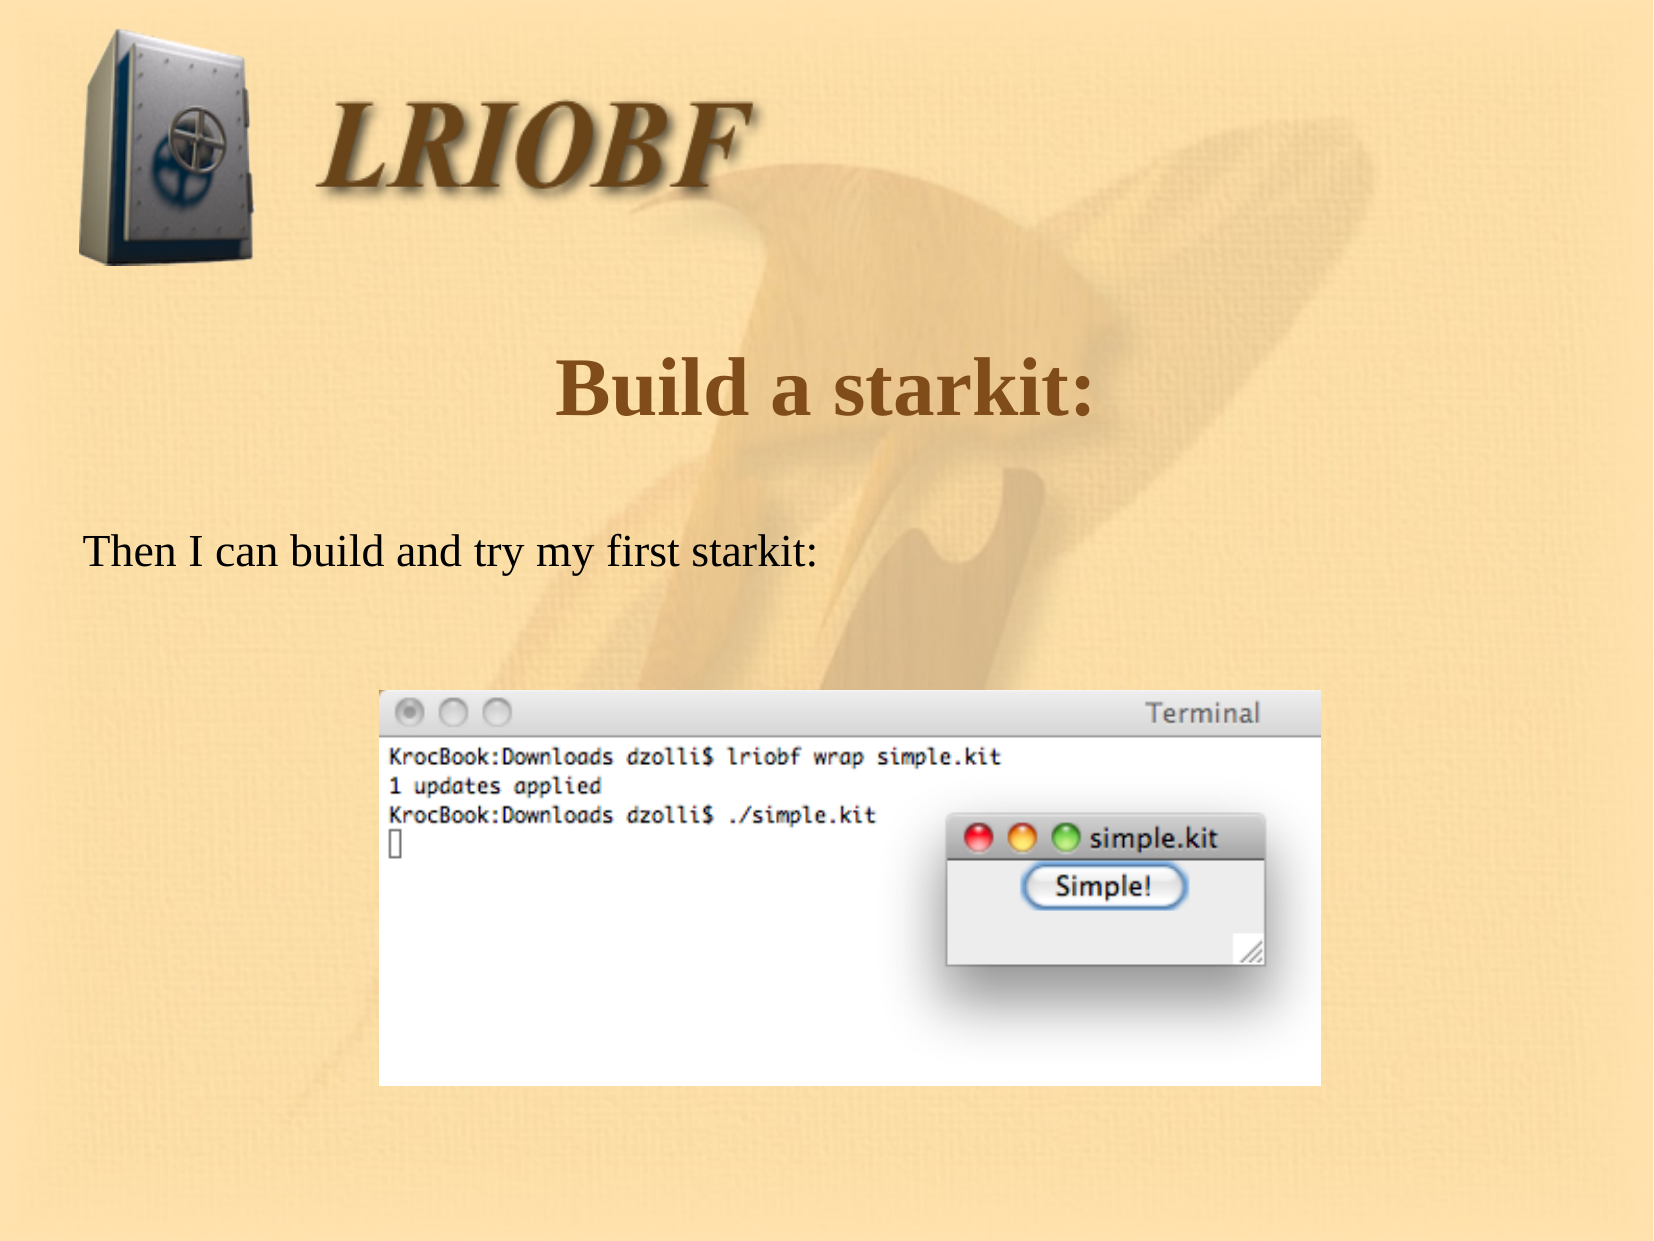

# Build a starkit:
Then I can build and try my first starkit: